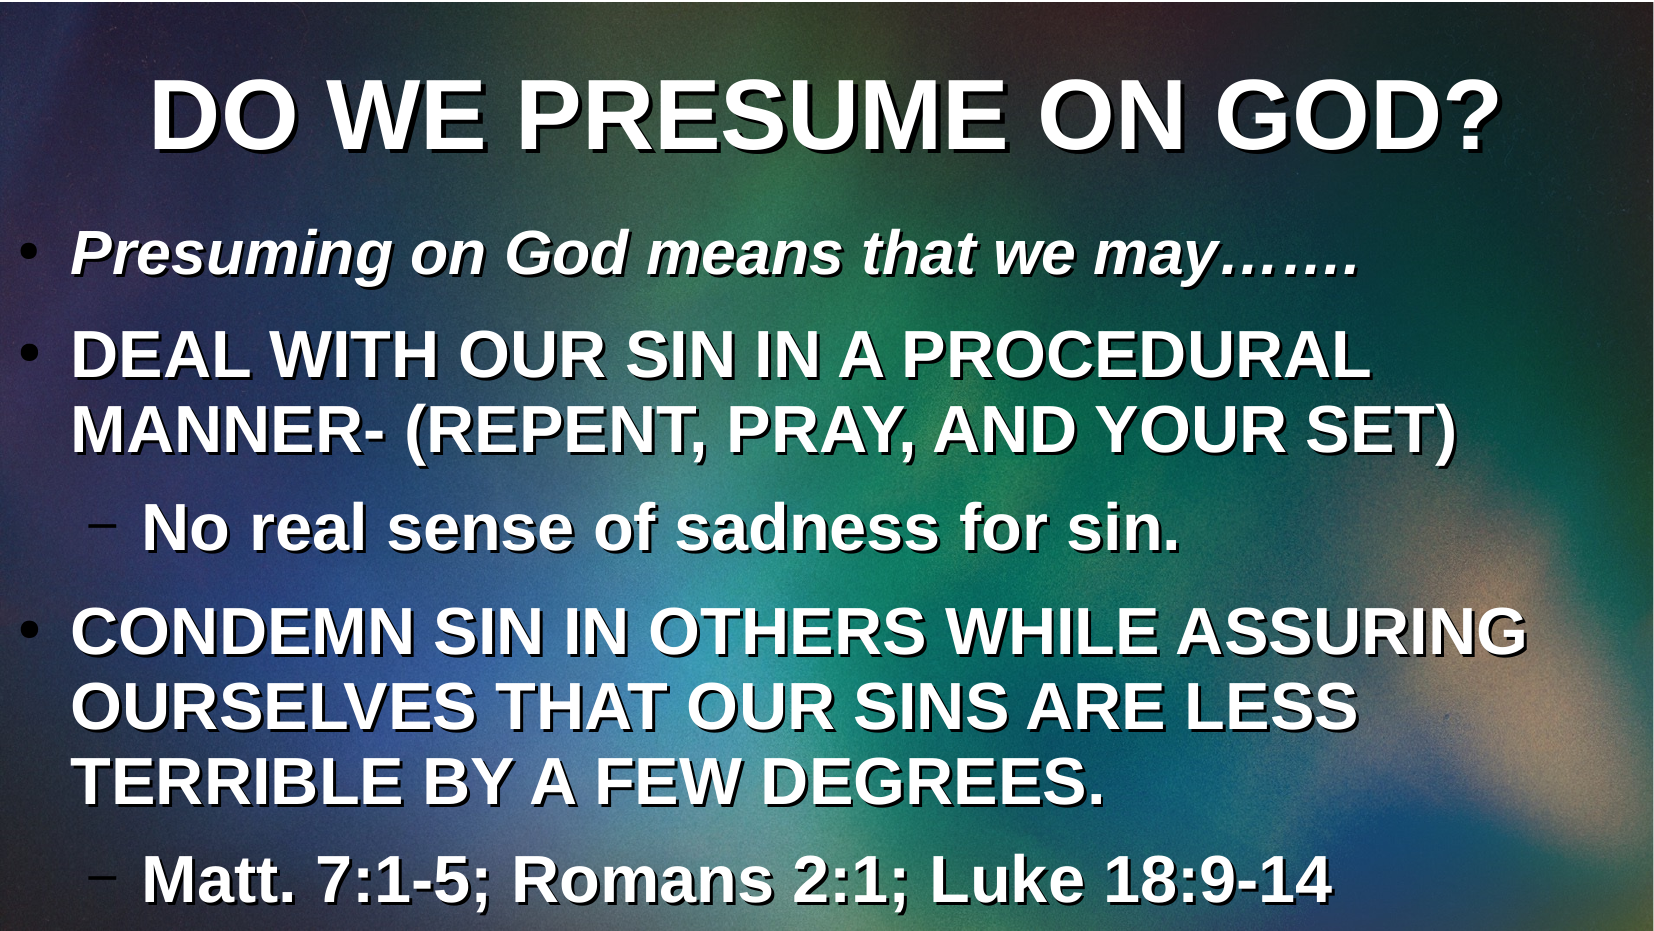

# DO WE PRESUME ON GOD?
Presuming on God means that we may…….
DEAL WITH OUR SIN IN A PROCEDURAL MANNER- (REPENT, PRAY, AND YOUR SET)
No real sense of sadness for sin.
CONDEMN SIN IN OTHERS WHILE ASSURING OURSELVES THAT OUR SINS ARE LESS TERRIBLE BY A FEW DEGREES.
Matt. 7:1-5; Romans 2:1; Luke 18:9-14